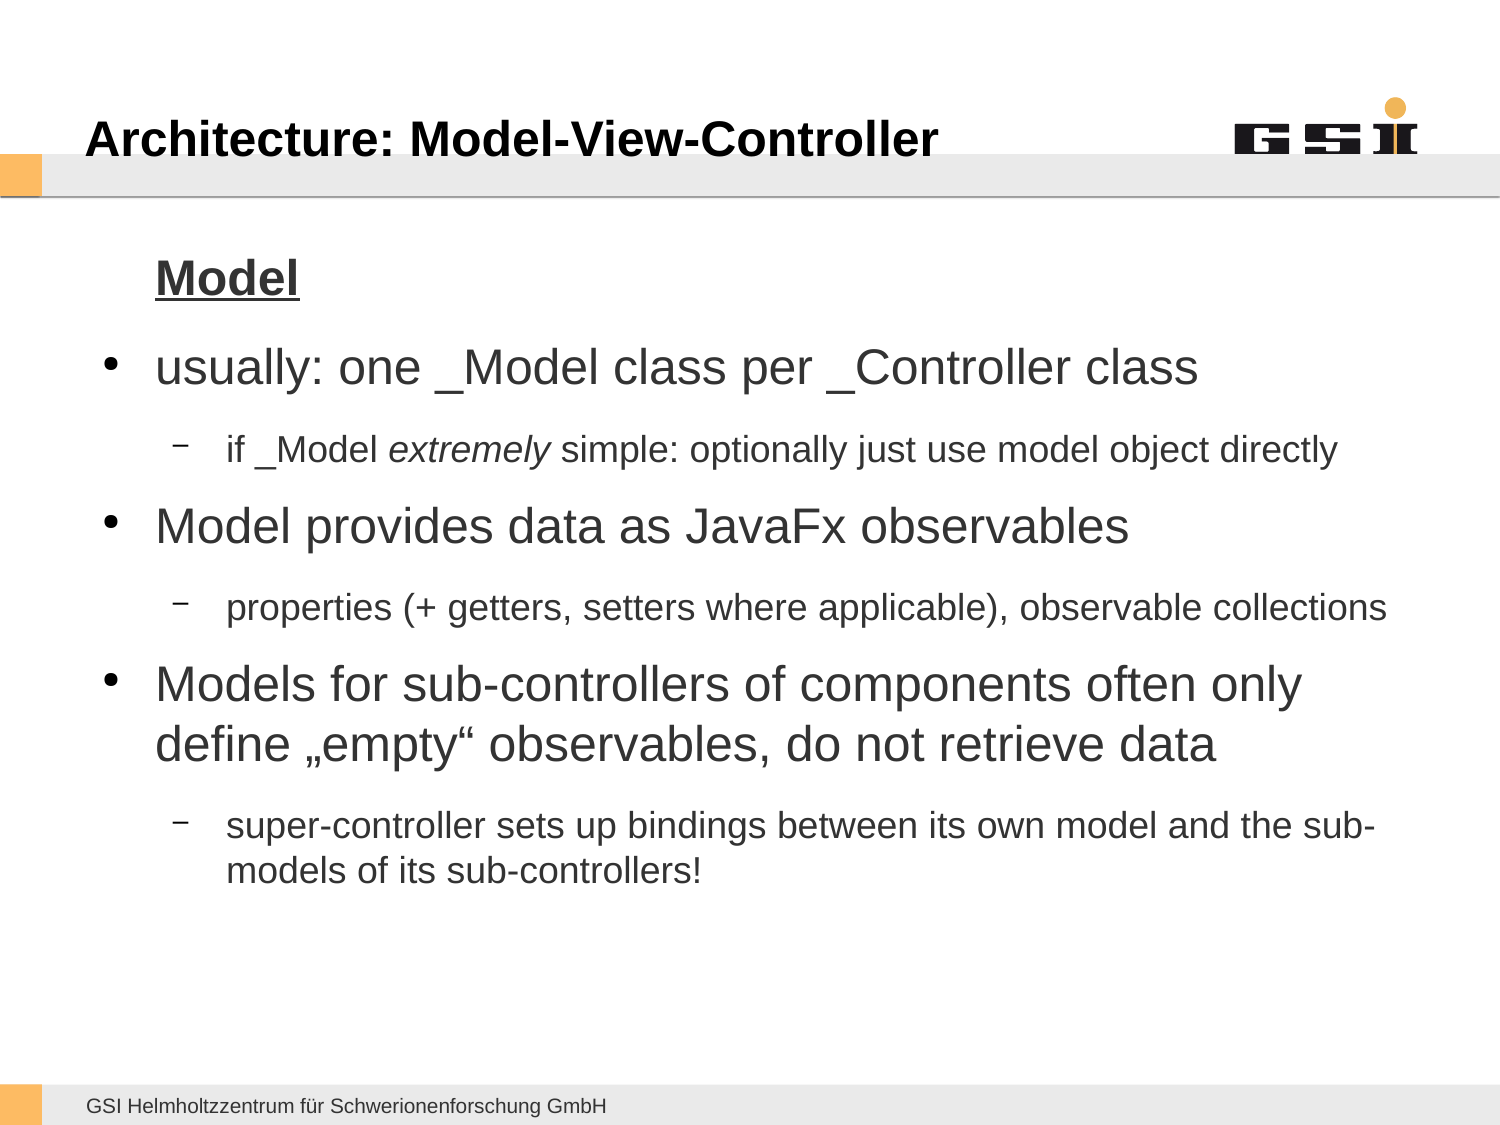

# Architecture: Model-View-Controller
Model
usually: one _Model class per _Controller class
if _Model extremely simple: optionally just use model object directly
Model provides data as JavaFx observables
properties (+ getters, setters where applicable), observable collections
Models for sub-controllers of components often only define „empty“ observables, do not retrieve data
super-controller sets up bindings between its own model and the sub-models of its sub-controllers!